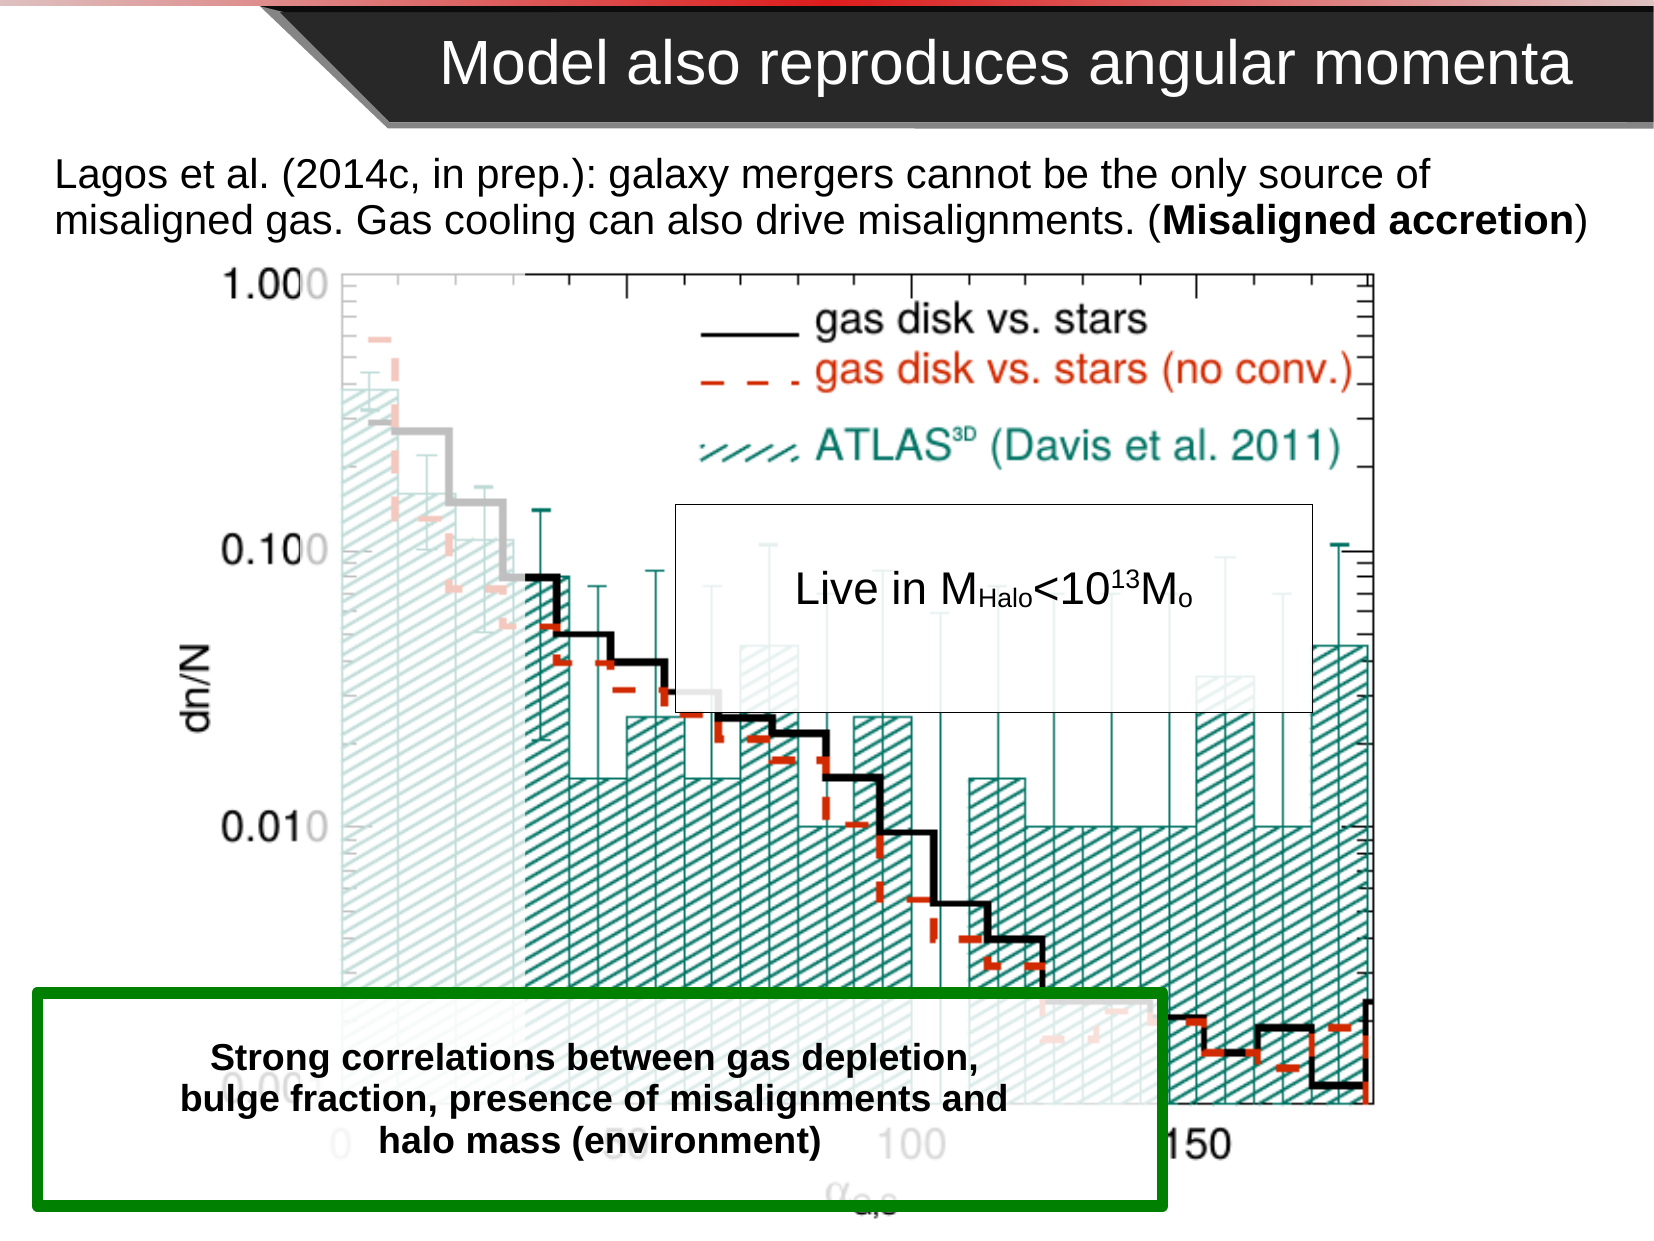

# Model also reproduces angular momenta
Lagos et al. (2014c, in prep.): galaxy mergers cannot be the only source of misaligned gas. Gas cooling can also drive misalignments. (Misaligned accretion)
Live in MHalo<1013Mo
Strong correlations between gas depletion,
bulge fraction, presence of misalignments and
halo mass (environment)